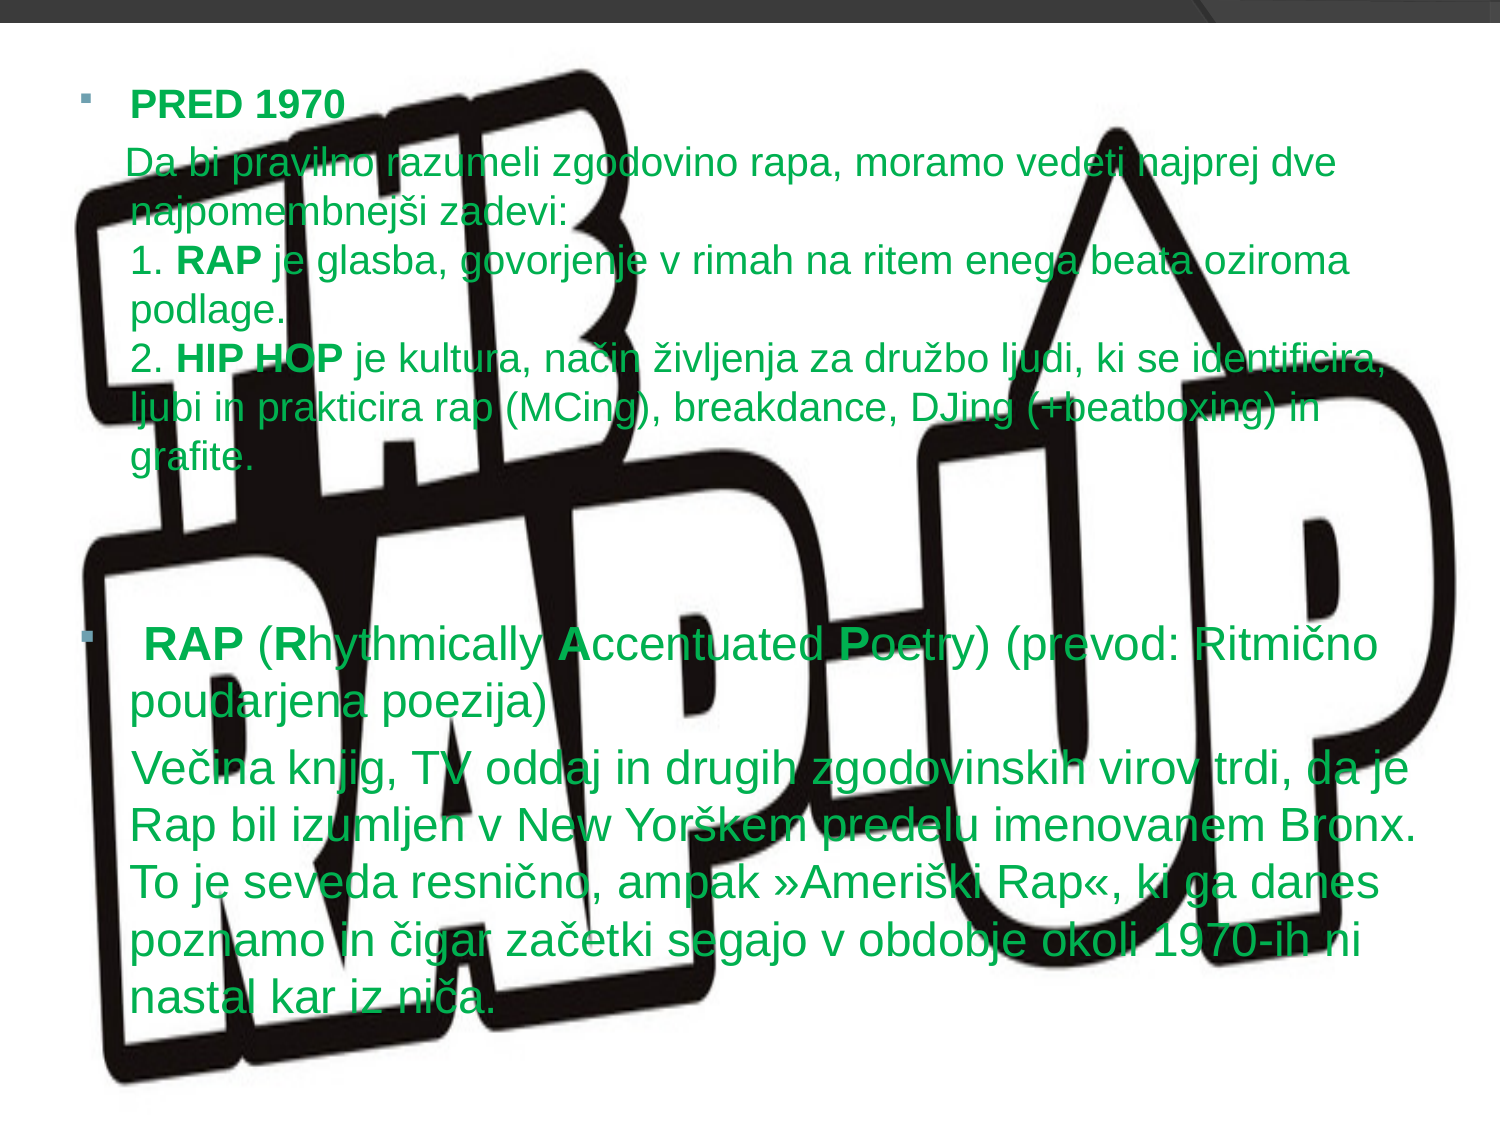

# PRED 1970
 Da bi pravilno razumeli zgodovino rapa, moramo vedeti najprej dve najpomembnejši zadevi:
1. RAP je glasba, govorjenje v rimah na ritem enega beata oziroma podlage.
2. HIP HOP je kultura, način življenja za družbo ljudi, ki se identificira, ljubi in prakticira rap (MCing), breakdance, DJing (+beatboxing) in grafite.
 RAP (Rhythmically Accentuated Poetry) (prevod: Ritmično poudarjena poezija)
 Večina knjig, TV oddaj in drugih zgodovinskih virov trdi, da je Rap bil izumljen v New Yorškem predelu imenovanem Bronx. To je seveda resnično, ampak »Ameriški Rap«, ki ga danes poznamo in čigar začetki segajo v obdobje okoli 1970-ih ni nastal kar iz niča.